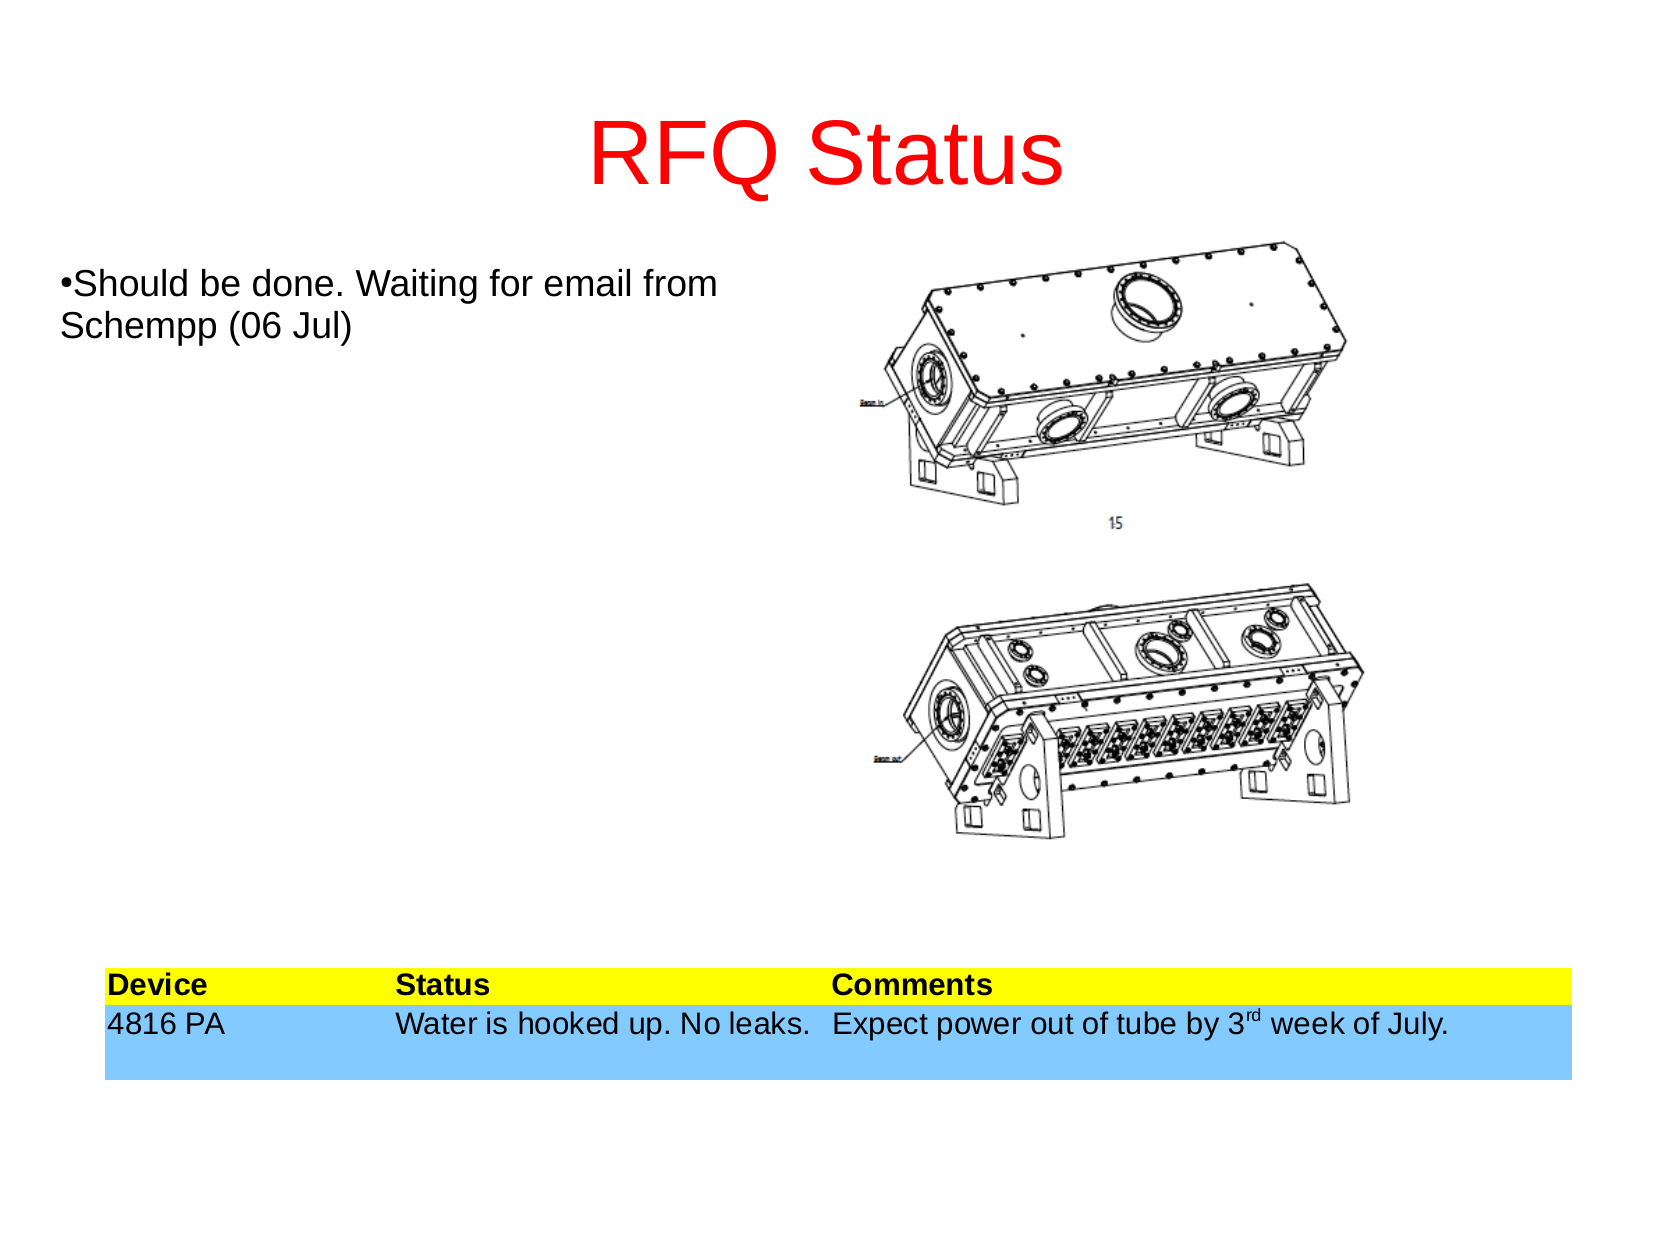

# RFQ Status
Should be done. Waiting for email from Schempp (06 Jul)